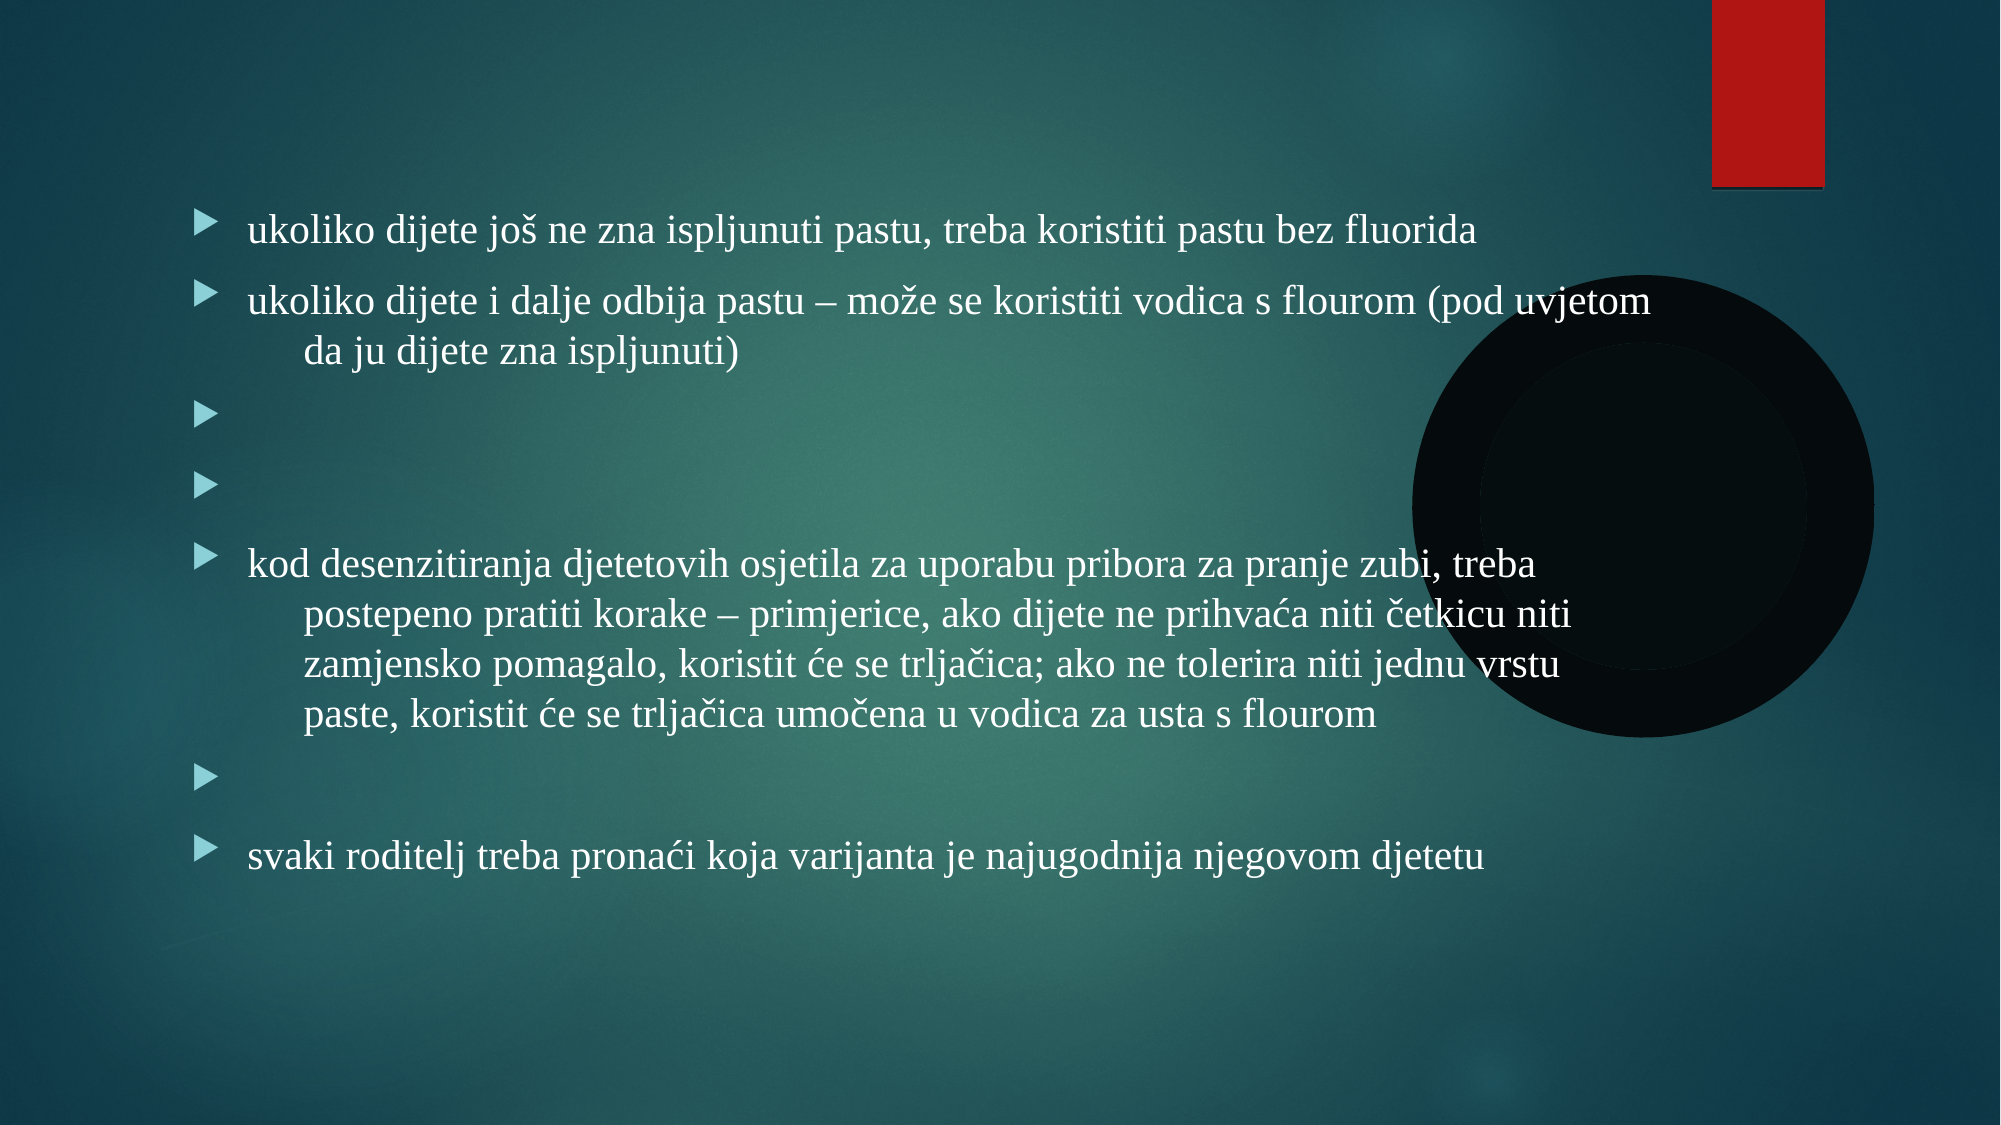

# ukoliko dijete još ne zna ispljunuti pastu, treba koristiti pastu bez fluorida
ukoliko dijete i dalje odbija pastu – može se koristiti vodica s flourom (pod uvjetom da ju dijete zna ispljunuti)
kod desenzitiranja djetetovih osjetila za uporabu pribora za pranje zubi, treba postepeno pratiti korake – primjerice, ako dijete ne prihvaća niti četkicu niti zamjensko pomagalo, koristit će se trljačica; ako ne tolerira niti jednu vrstu paste, koristit će se trljačica umočena u vodica za usta s flourom
svaki roditelj treba pronaći koja varijanta je najugodnija njegovom djetetu